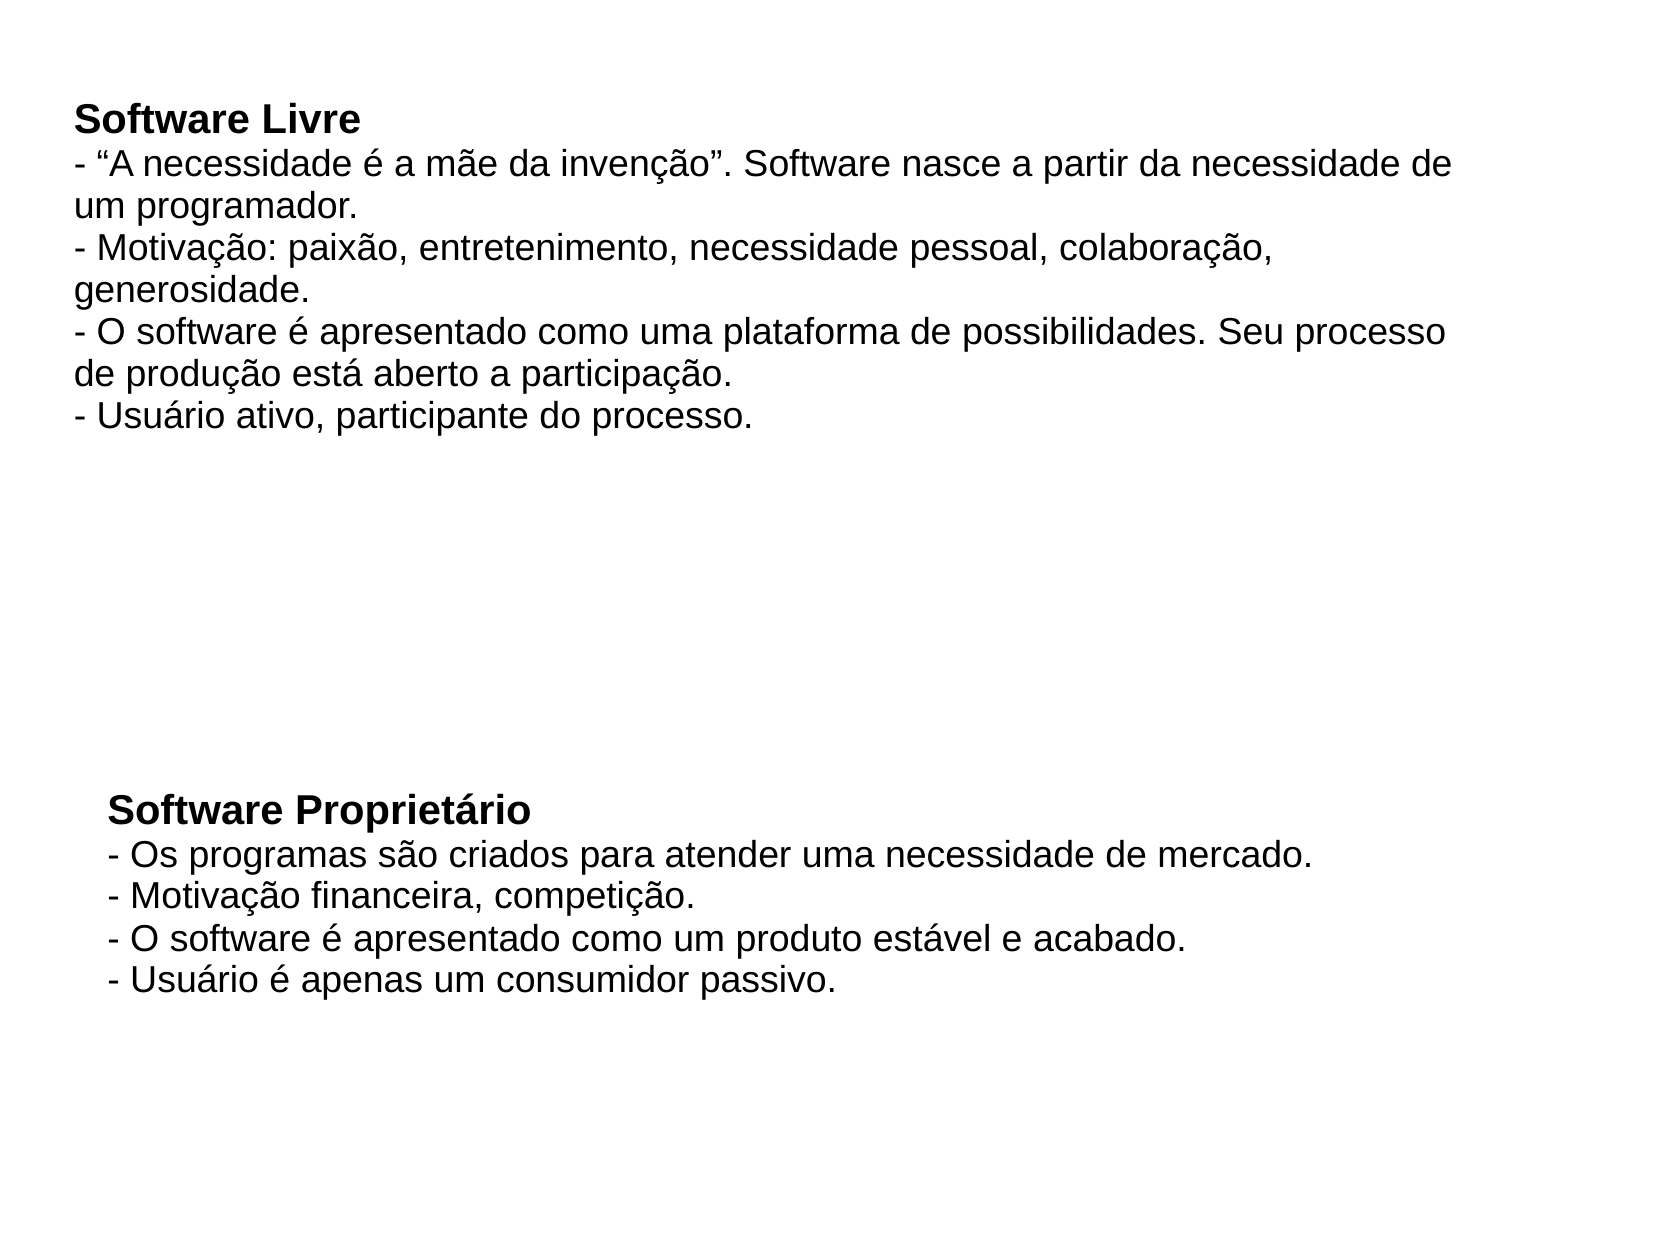

Software Livre
- “A necessidade é a mãe da invenção”. Software nasce a partir da necessidade de um programador.
- Motivação: paixão, entretenimento, necessidade pessoal, colaboração, generosidade.
- O software é apresentado como uma plataforma de possibilidades. Seu processo de produção está aberto a participação.
- Usuário ativo, participante do processo.
Software Proprietário
- Os programas são criados para atender uma necessidade de mercado.
- Motivação financeira, competição.
- O software é apresentado como um produto estável e acabado.
- Usuário é apenas um consumidor passivo.